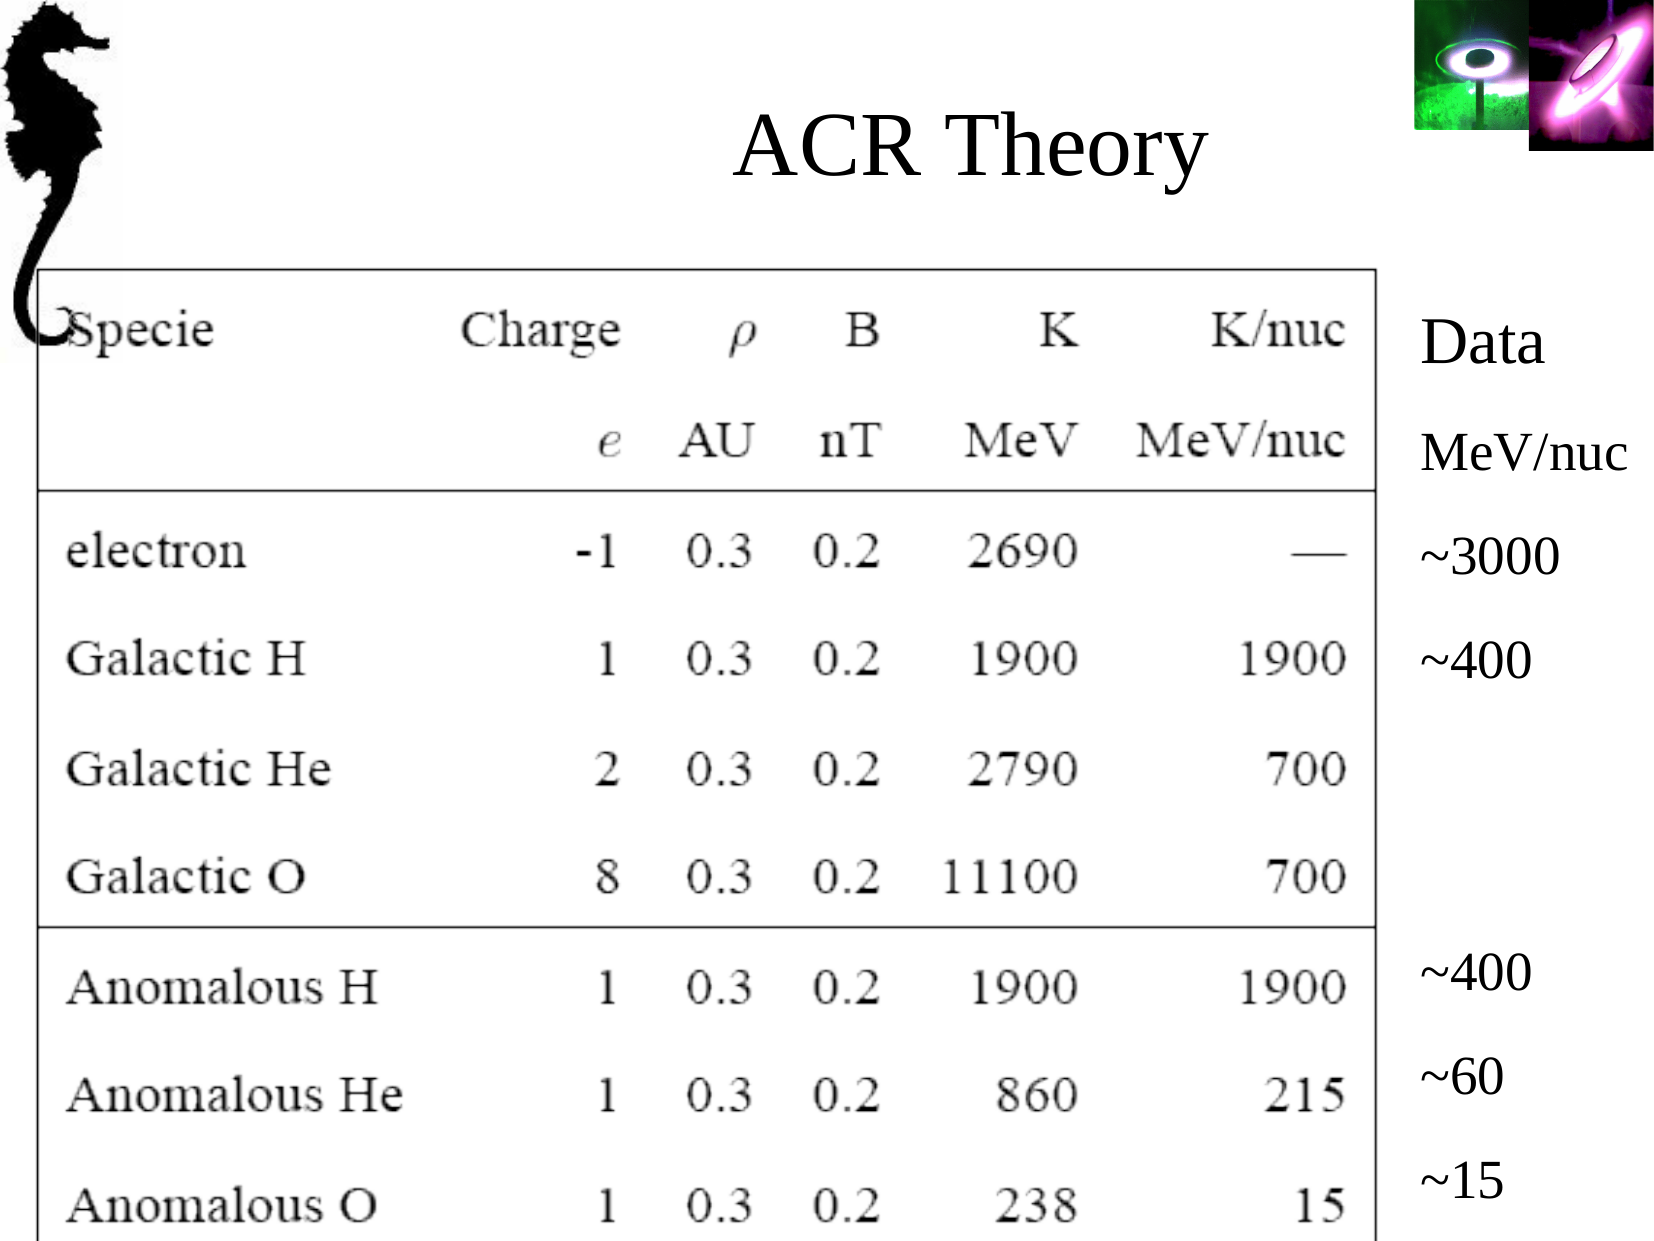

# ACR Theory
Data
MeV/nuc
~3000
~400
~400
~60
~15